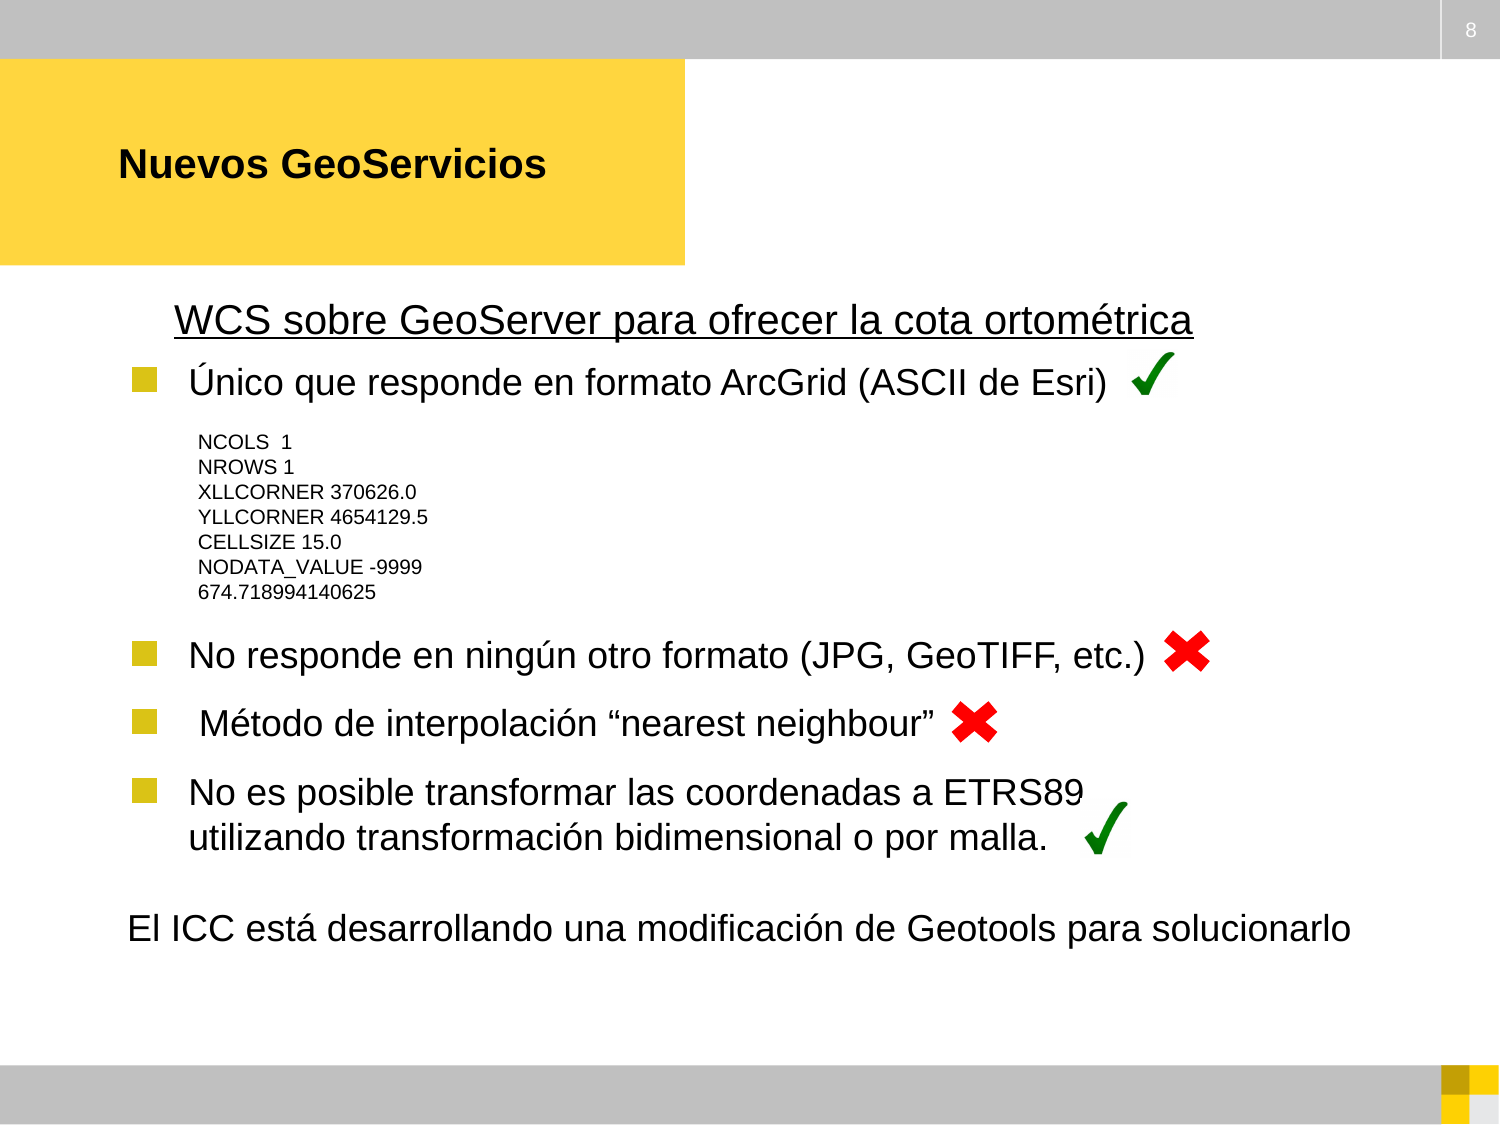

# Nuevos GeoServicios
WCS sobre GeoServer para ofrecer la cota ortométrica
Único que responde en formato ArcGrid (ASCII de Esri)
No responde en ningún otro formato (JPG, GeoTIFF, etc.)
 Método de interpolación “nearest neighbour”
No es posible transformar las coordenadas a ETRS89 utilizando transformación bidimensional o por malla.
NCOLS 1
NROWS 1
XLLCORNER 370626.0
YLLCORNER 4654129.5
CELLSIZE 15.0
NODATA_VALUE -9999
674.718994140625
El ICC está desarrollando una modificación de Geotools para solucionarlo